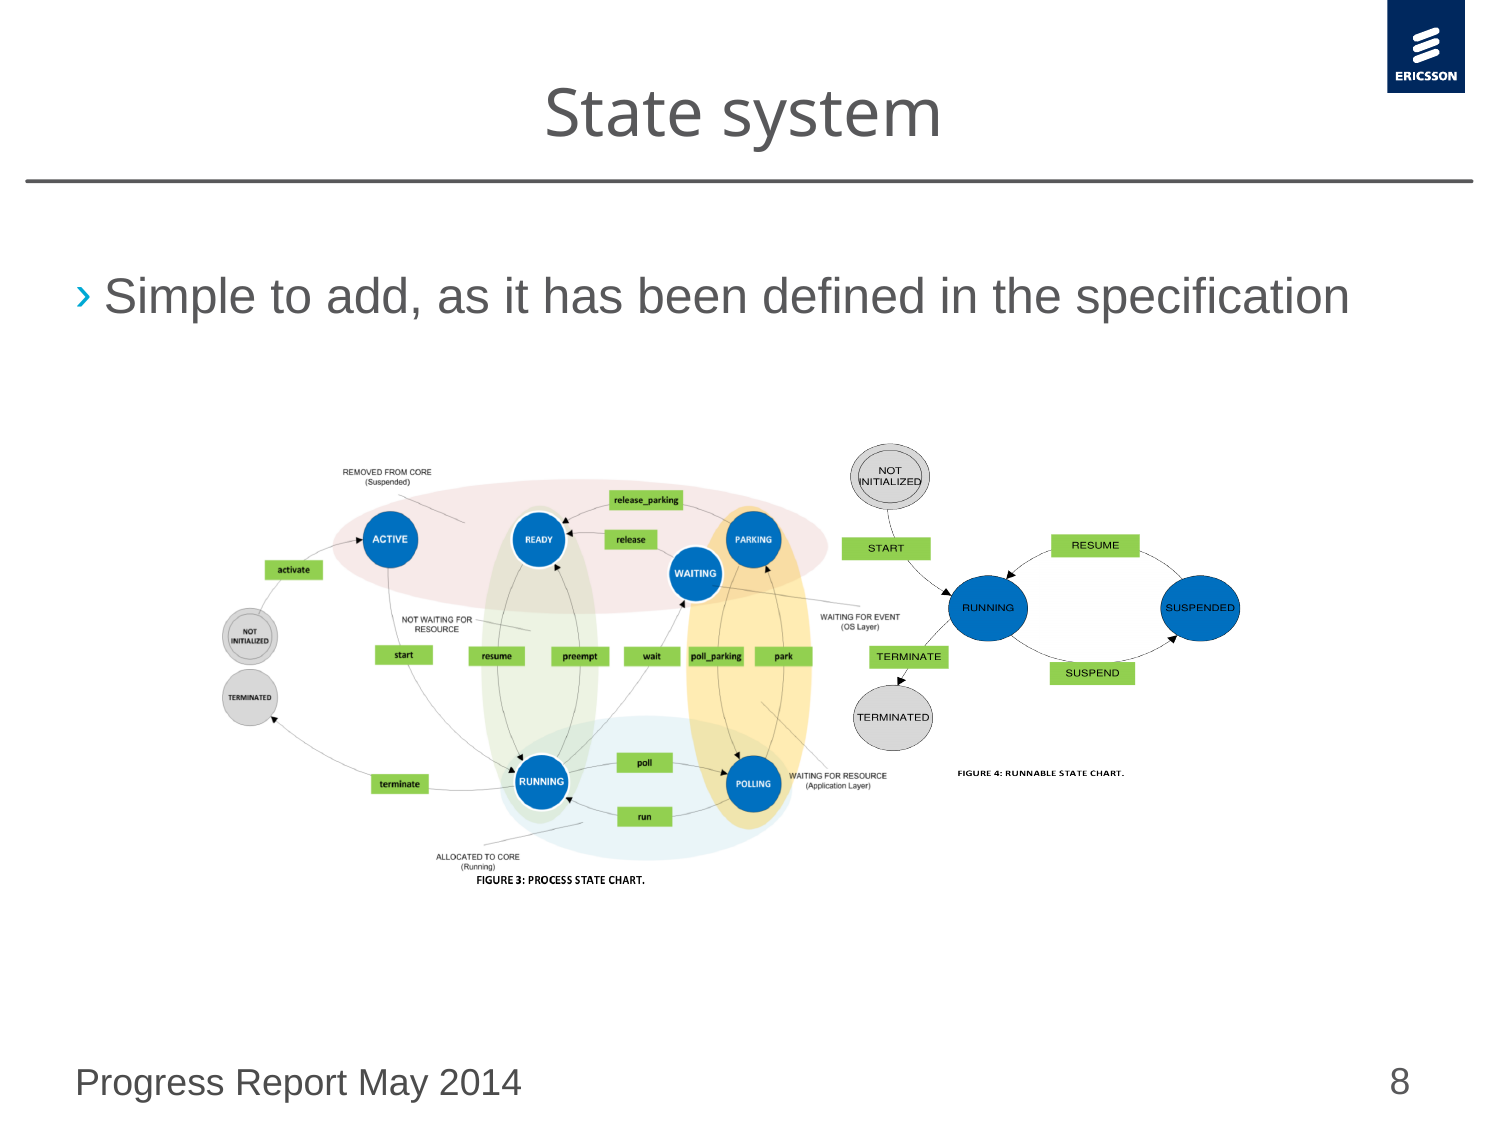

# State system
Simple to add, as it has been defined in the specification
Progress Report May 2014